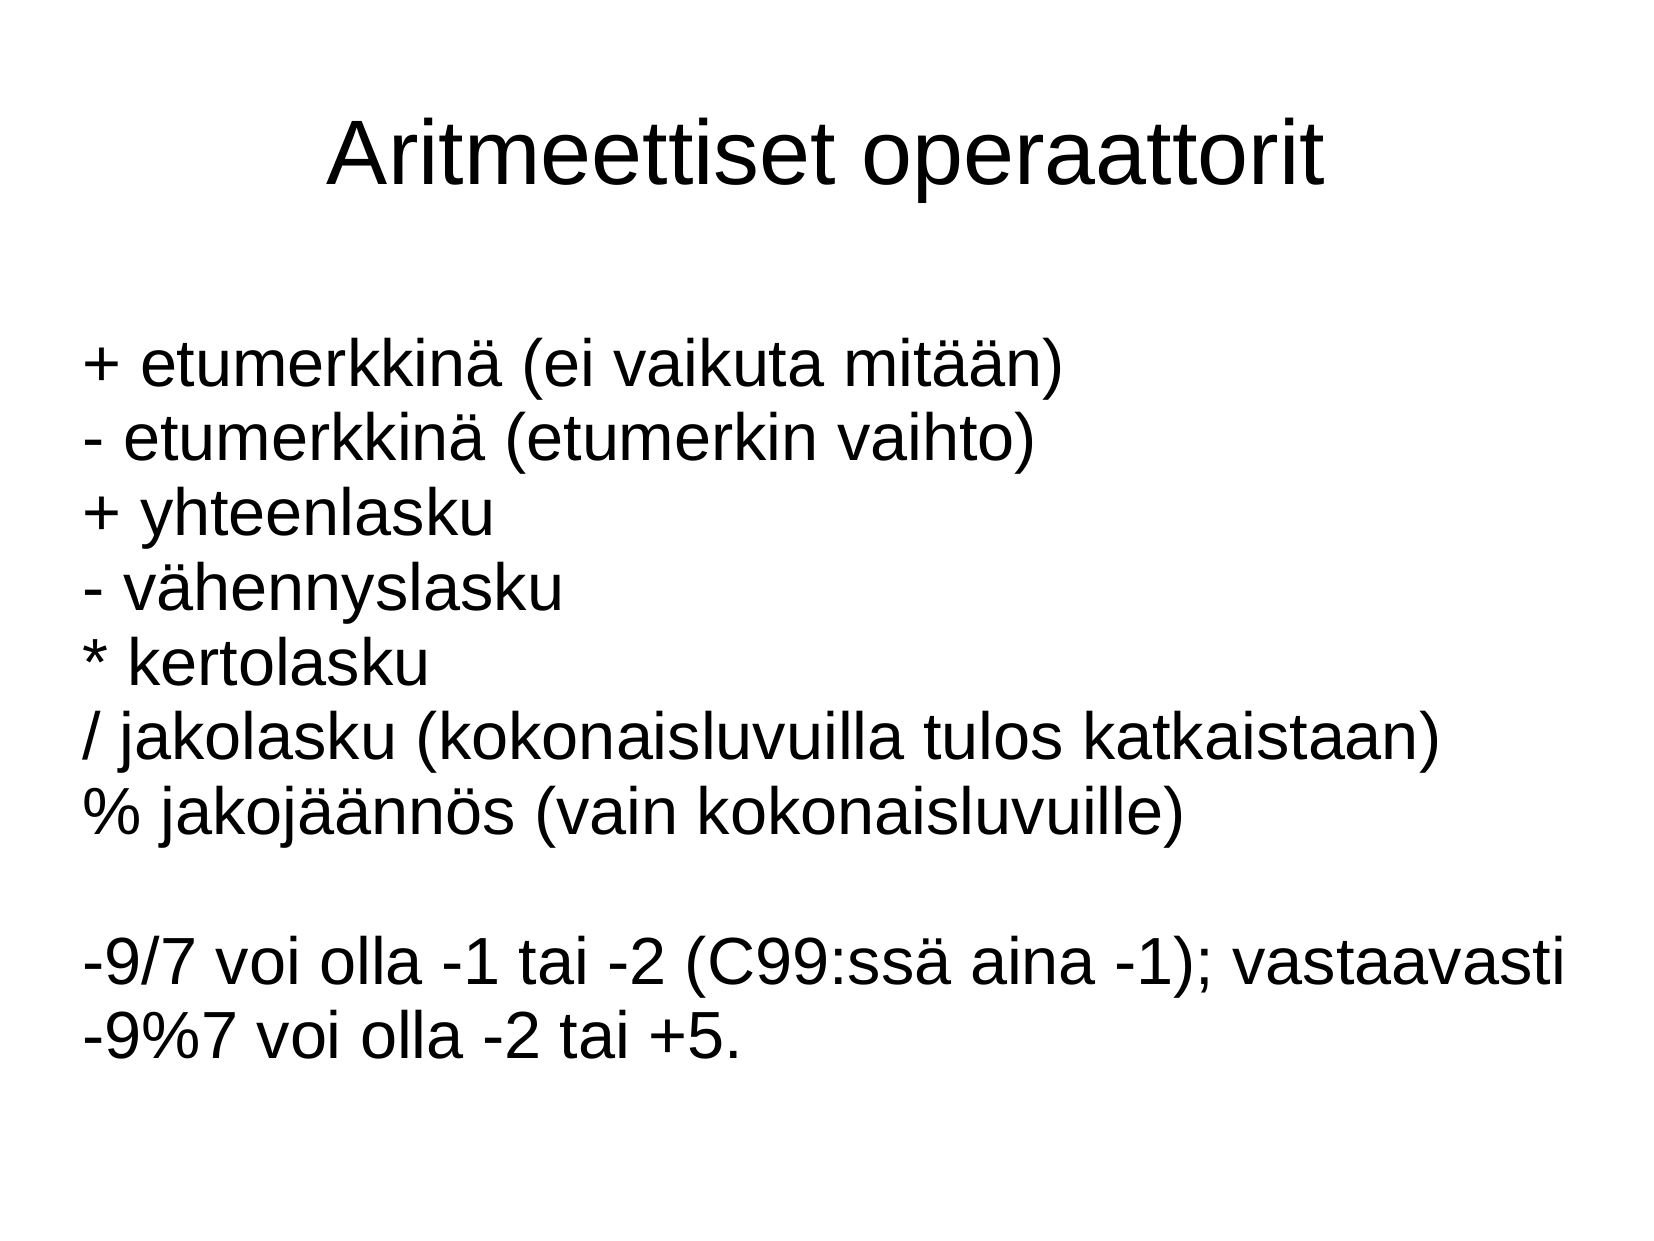

# Aritmeettiset operaattorit
+ etumerkkinä (ei vaikuta mitään)
- etumerkkinä (etumerkin vaihto)
+ yhteenlasku
- vähennyslasku
* kertolasku
/ jakolasku (kokonaisluvuilla tulos katkaistaan)
% jakojäännös (vain kokonaisluvuille)
-9/7 voi olla -1 tai -2 (C99:ssä aina -1); vastaavasti -9%7 voi olla -2 tai +5.